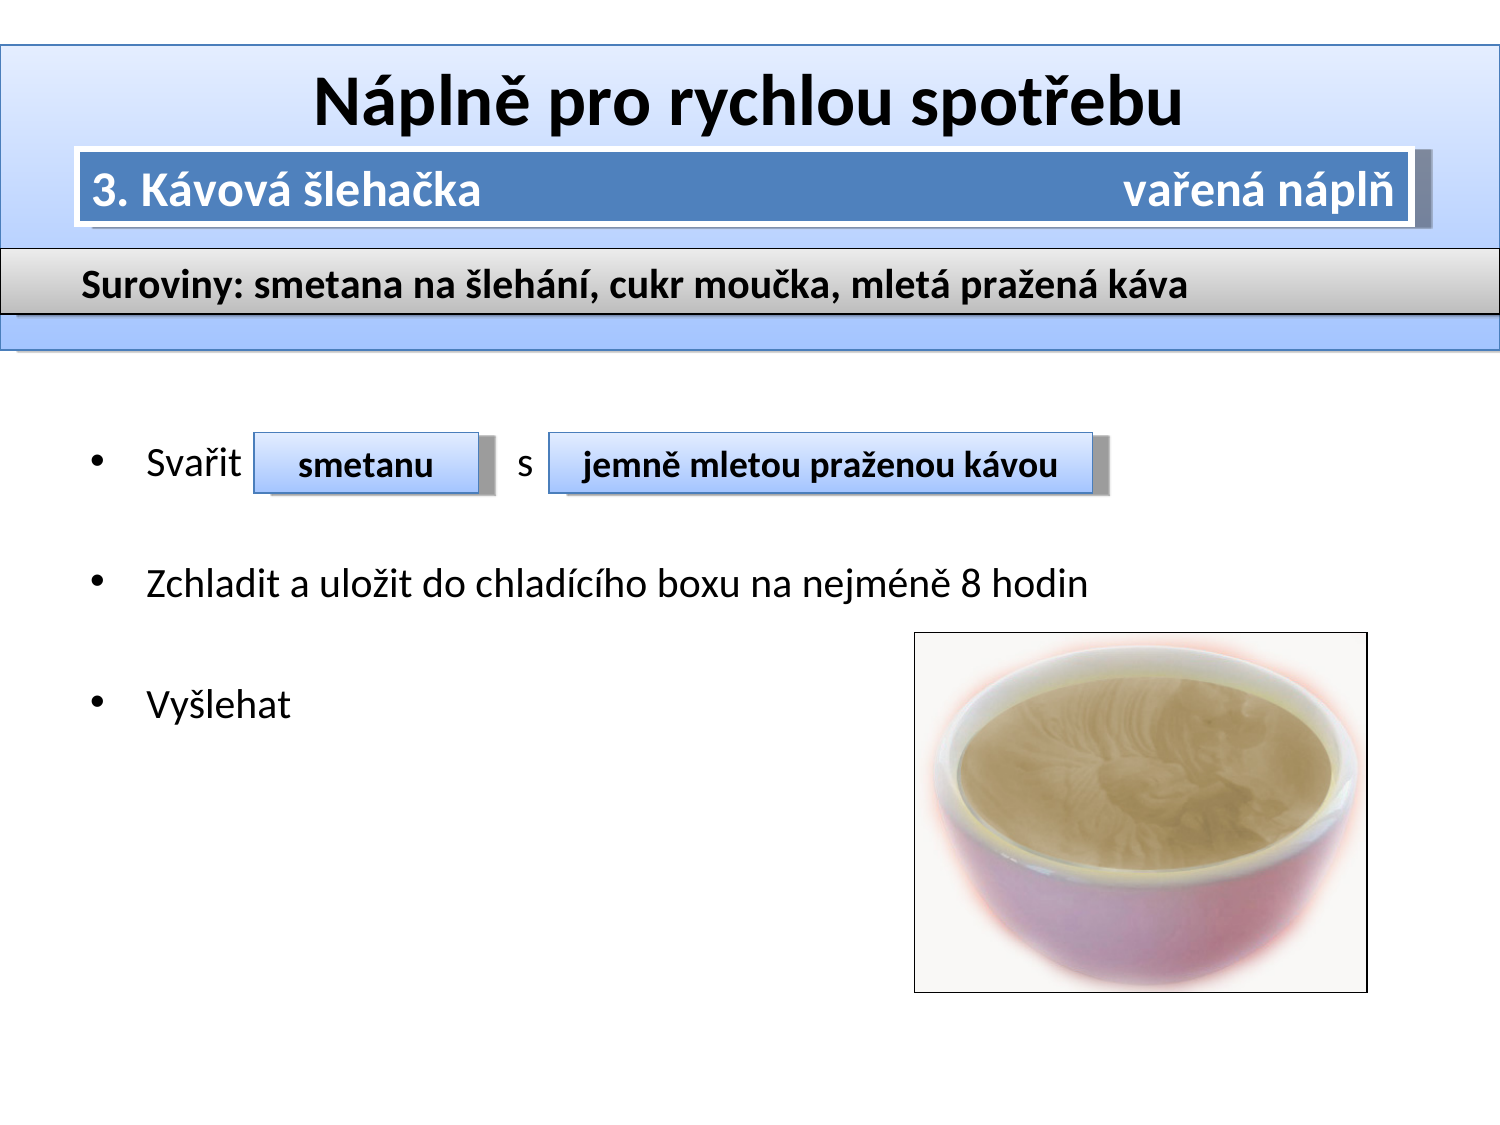

Náplně pro rychlou spotřebu
3. Kávová šlehačka vařená náplň
 Suroviny: smetana na šlehání, cukr moučka, mletá pražená káva
# Svařit s
Zchladit a uložit do chladícího boxu na nejméně 8 hodin
Vyšlehat
smetanu
jemně mletou praženou kávou